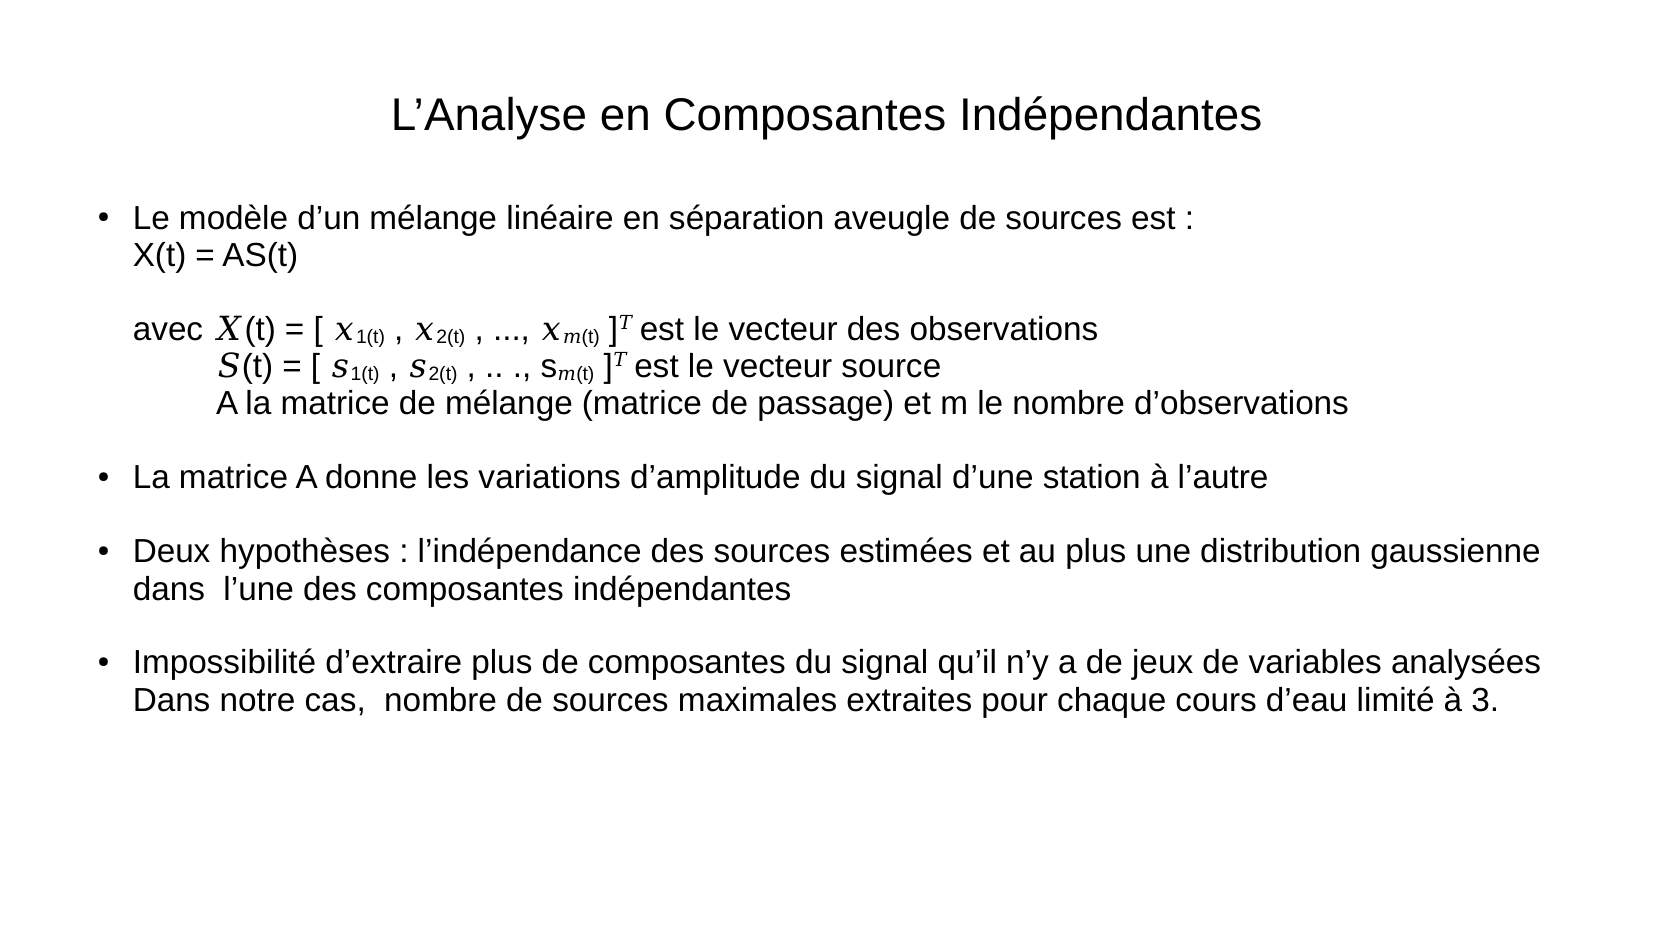

# L’Analyse en Composantes Indépendantes
Le modèle d’un mélange linéaire en séparation aveugle de sources est :
X(t) = AS(t)
avec 𝑋(t) = [ 𝑥1(t) , 𝑥2(t) , ..., 𝑥𝑚(t) ]𝑇 est le vecteur des observations
 𝑆(t) = [ 𝑠1(t) , 𝑠2(t) , .. ., s𝑚(t) ]𝑇 est le vecteur source
 A la matrice de mélange (matrice de passage) et m le nombre d’observations
La matrice A donne les variations d’amplitude du signal d’une station à l’autre
Deux hypothèses : l’indépendance des sources estimées et au plus une distribution gaussienne
dans l’une des composantes indépendantes
Impossibilité d’extraire plus de composantes du signal qu’il n’y a de jeux de variables analysées
Dans notre cas, nombre de sources maximales extraites pour chaque cours d’eau limité à 3.